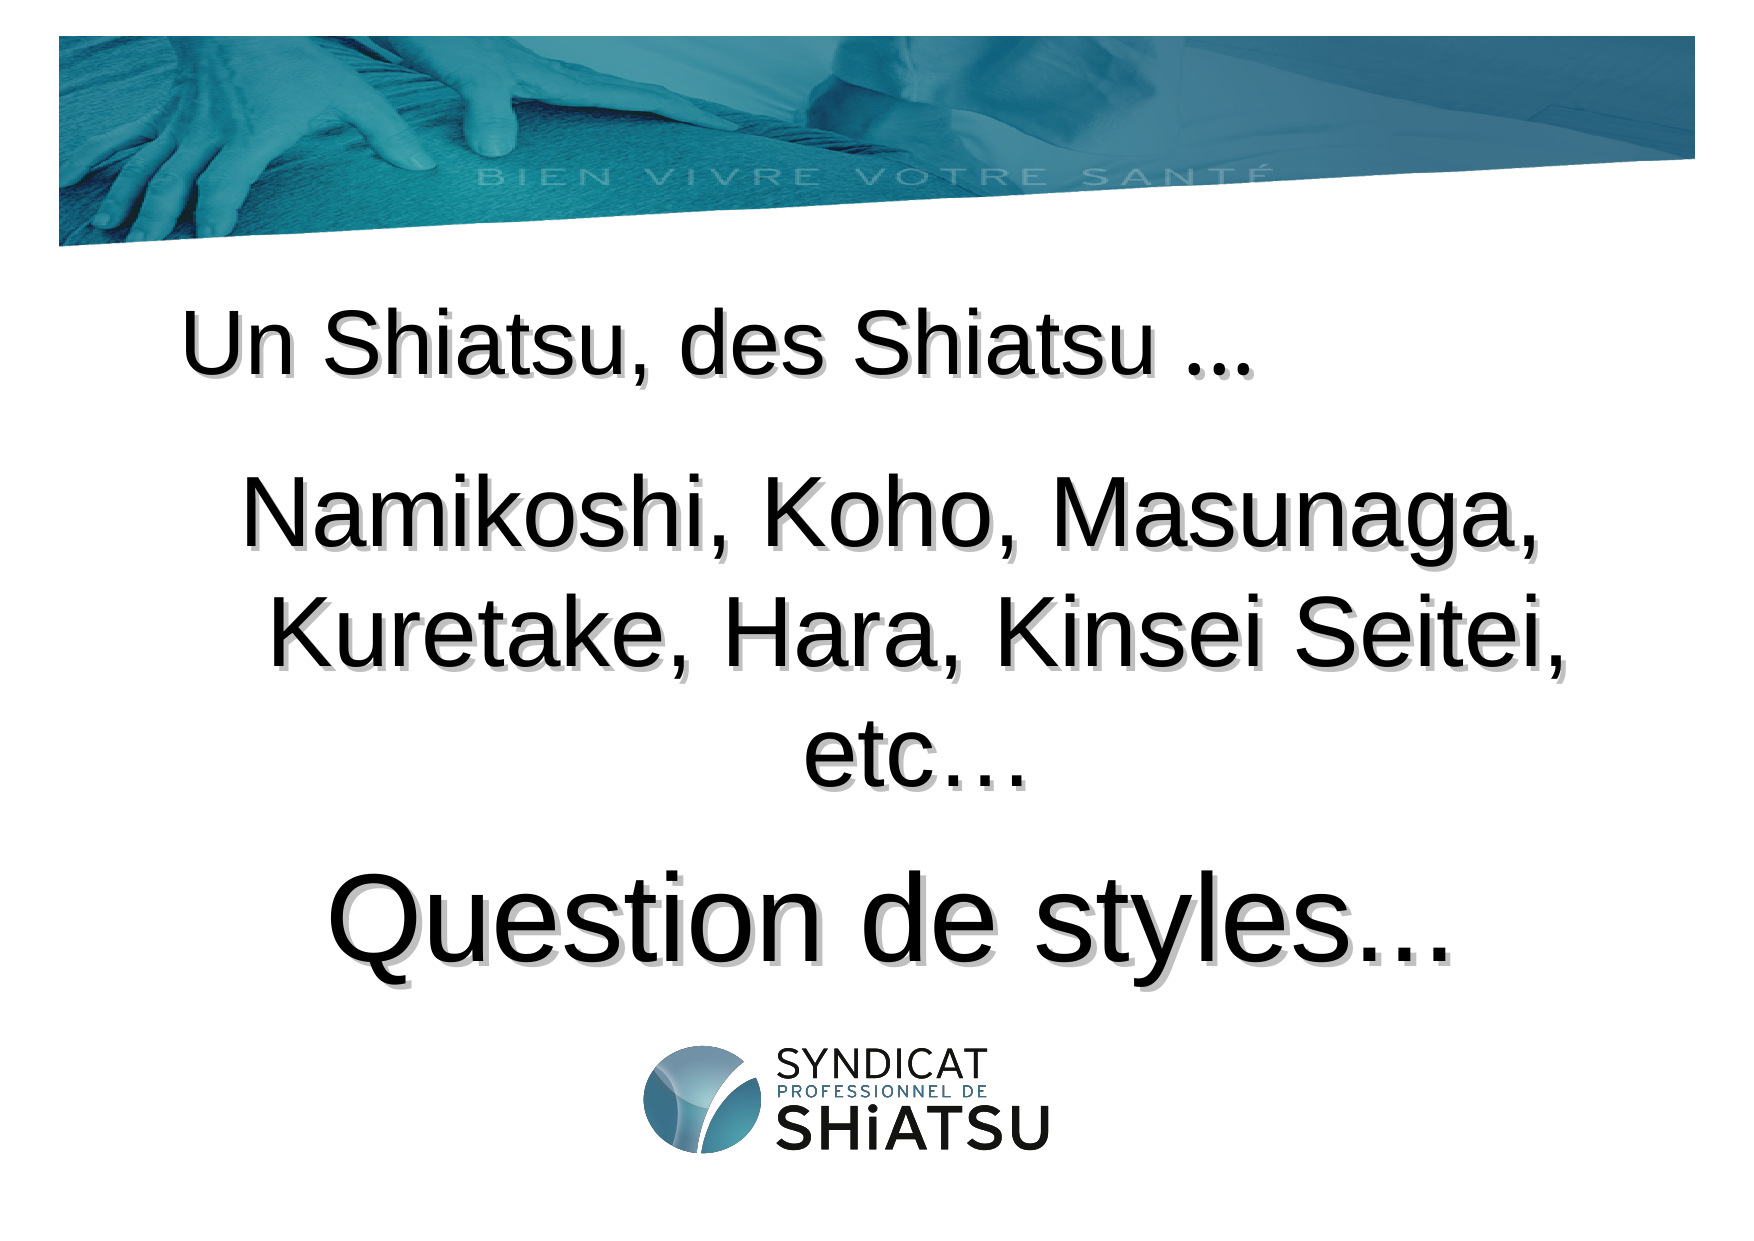

Un Shiatsu, des Shiatsu ...
# Namikoshi, Koho, Masunaga, Kuretake, Hara, Kinsei Seitei, etc…
Question de styles...